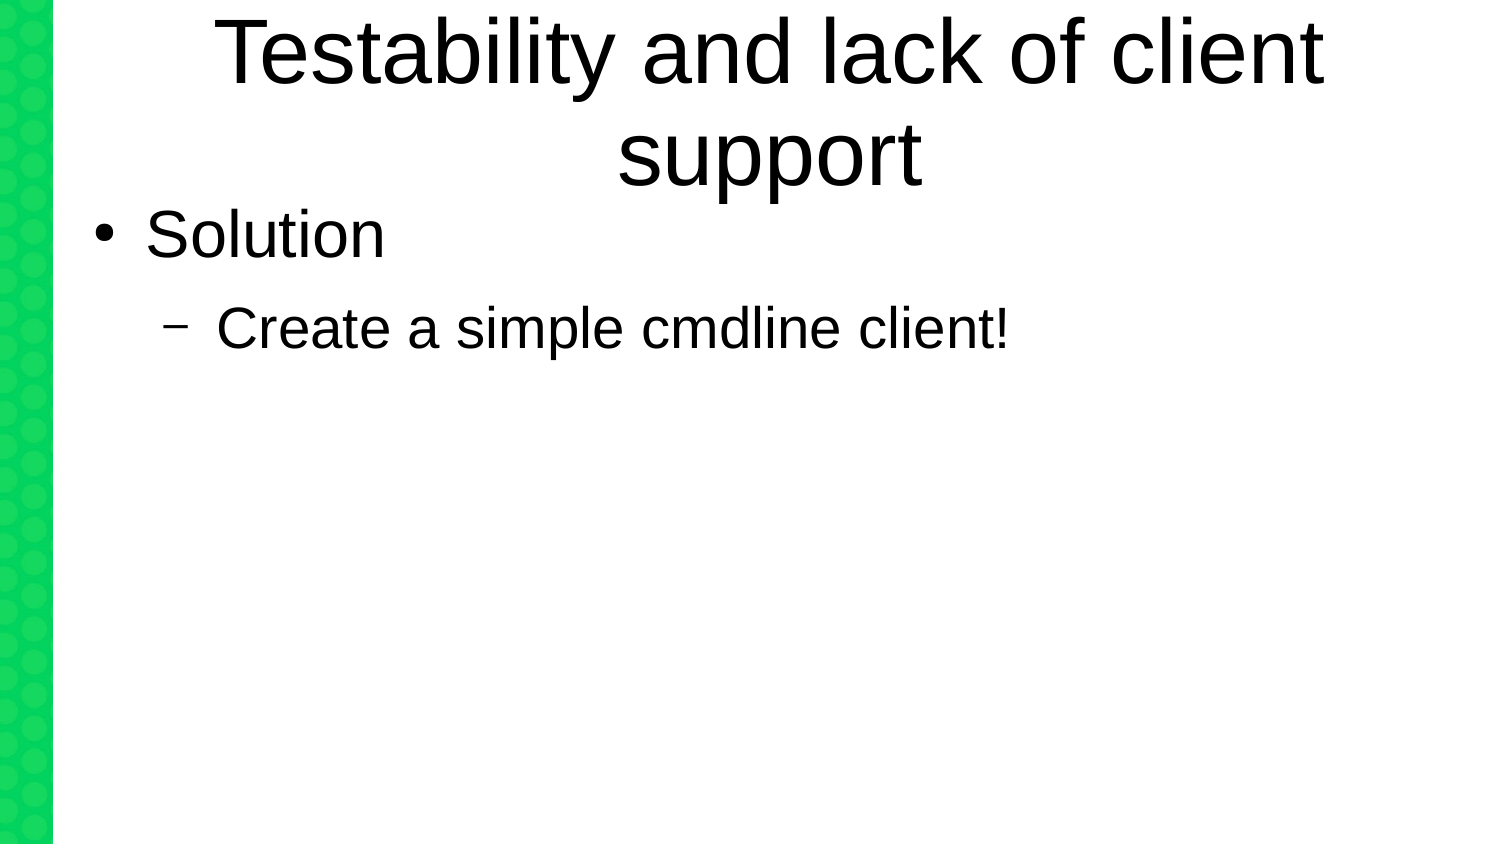

# Testability and lack of client support
Solution
Create a simple cmdline client!